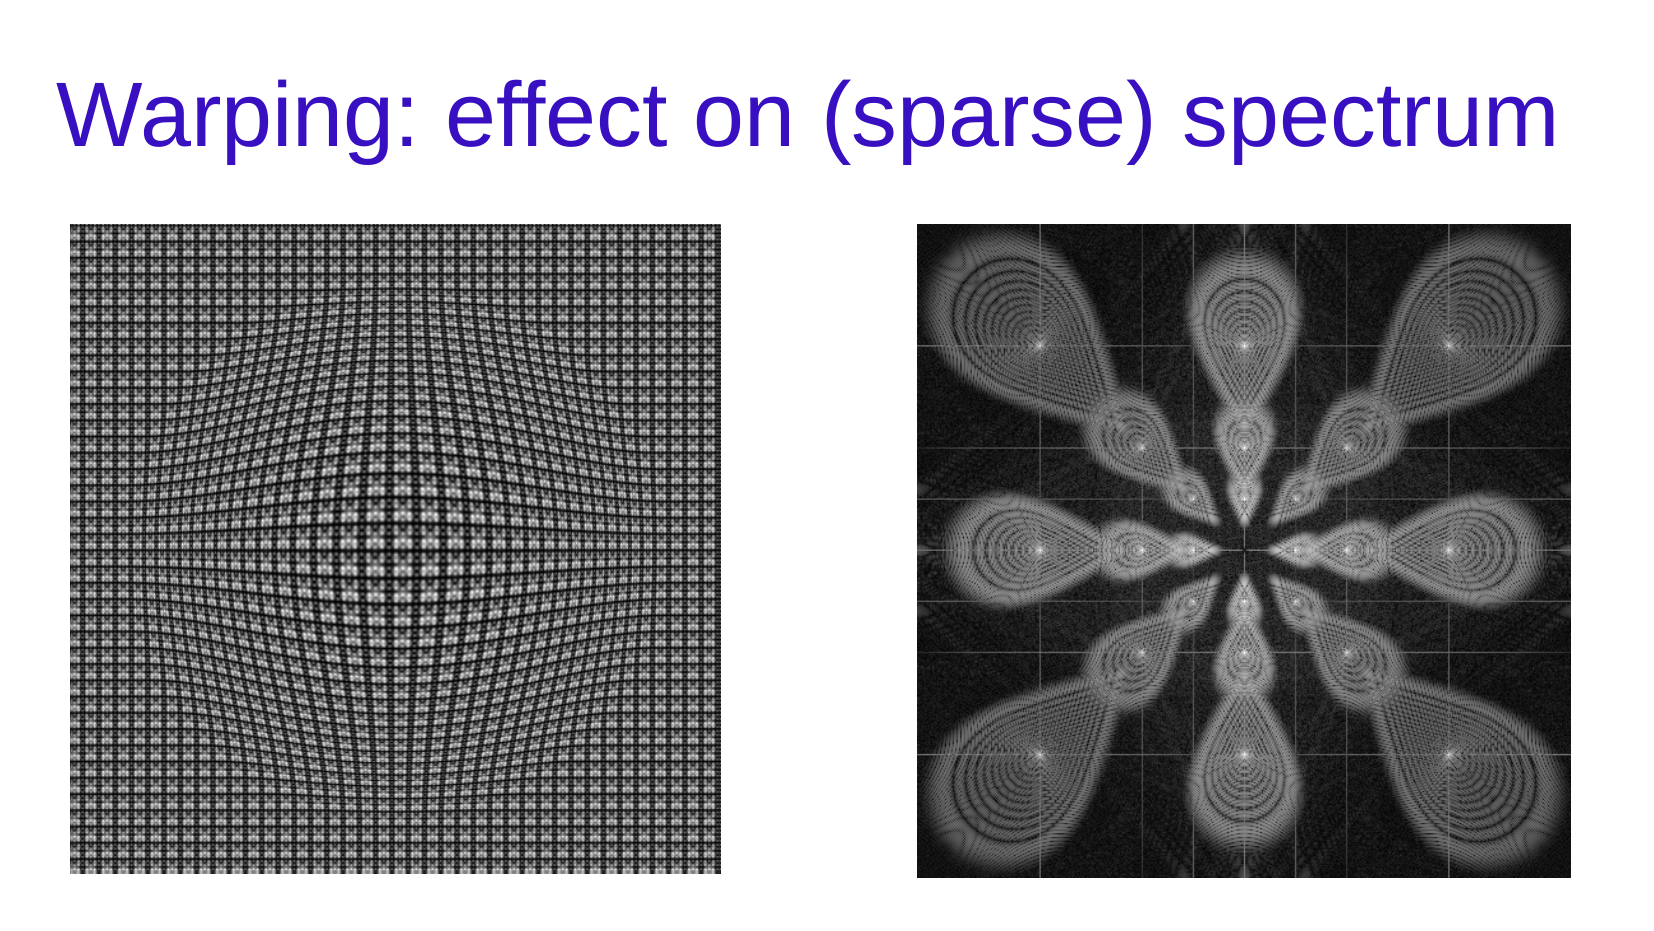

# Warping: effect on (sparse) spectrum
41